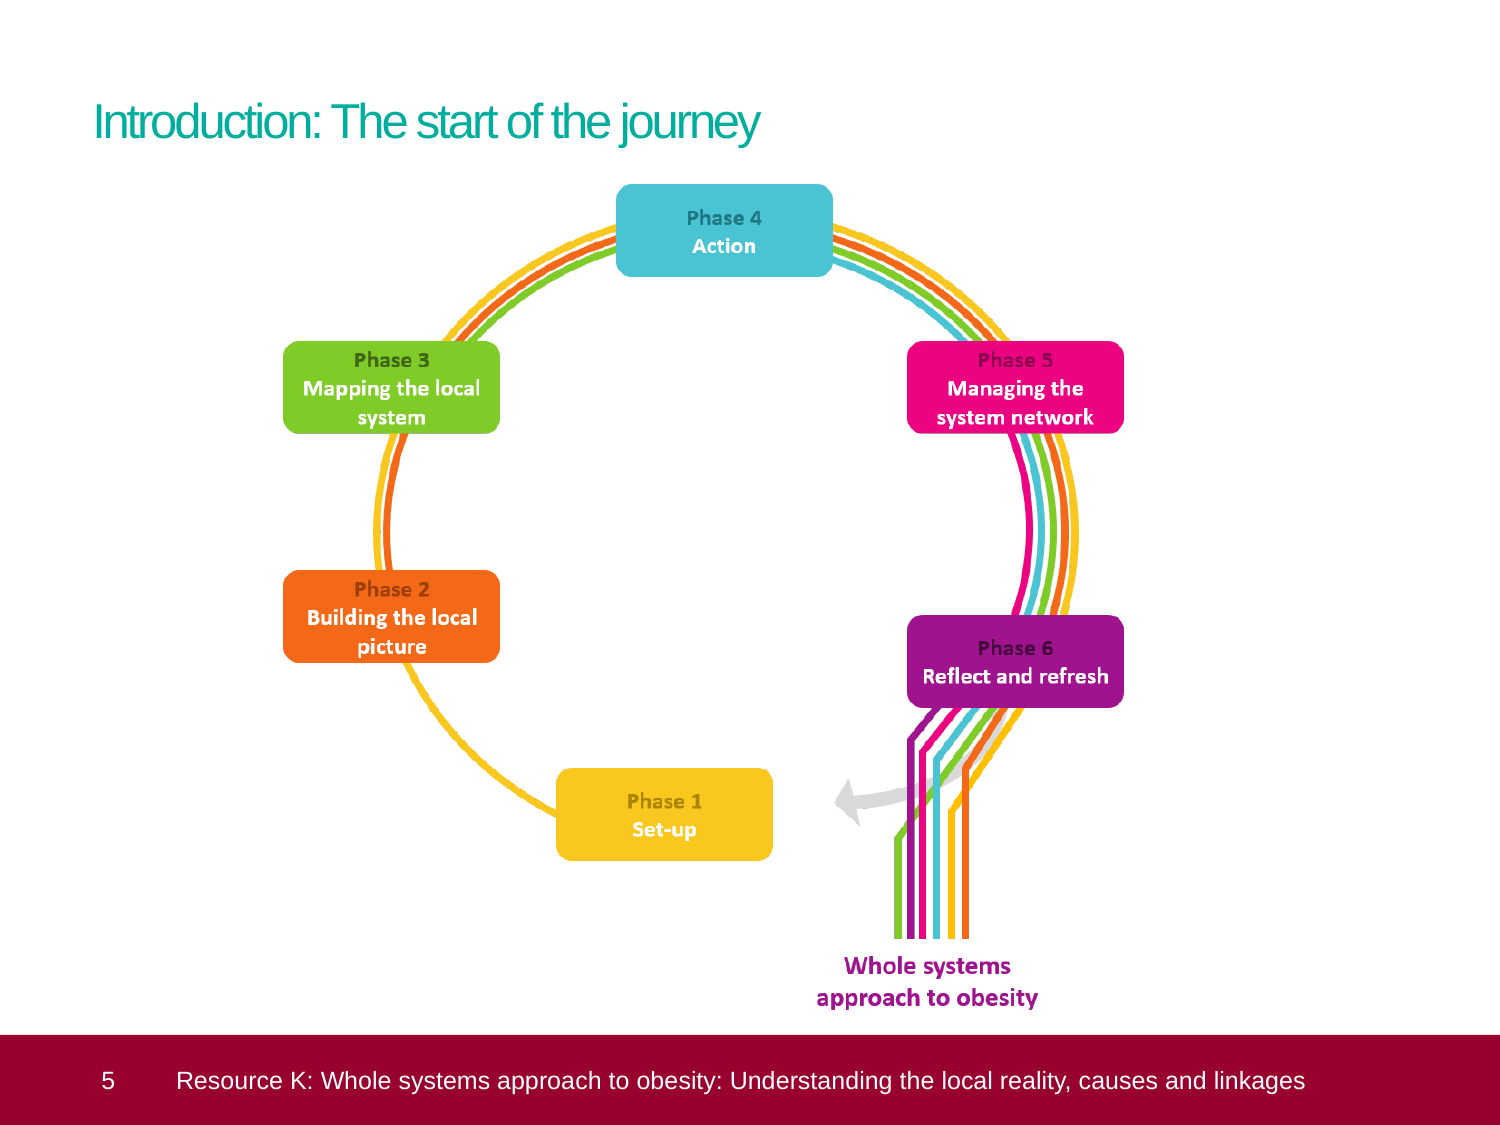

# Introduction: The start of the journey
 5
Resource K: Whole systems approach to obesity: Understanding the local reality, causes and linkages